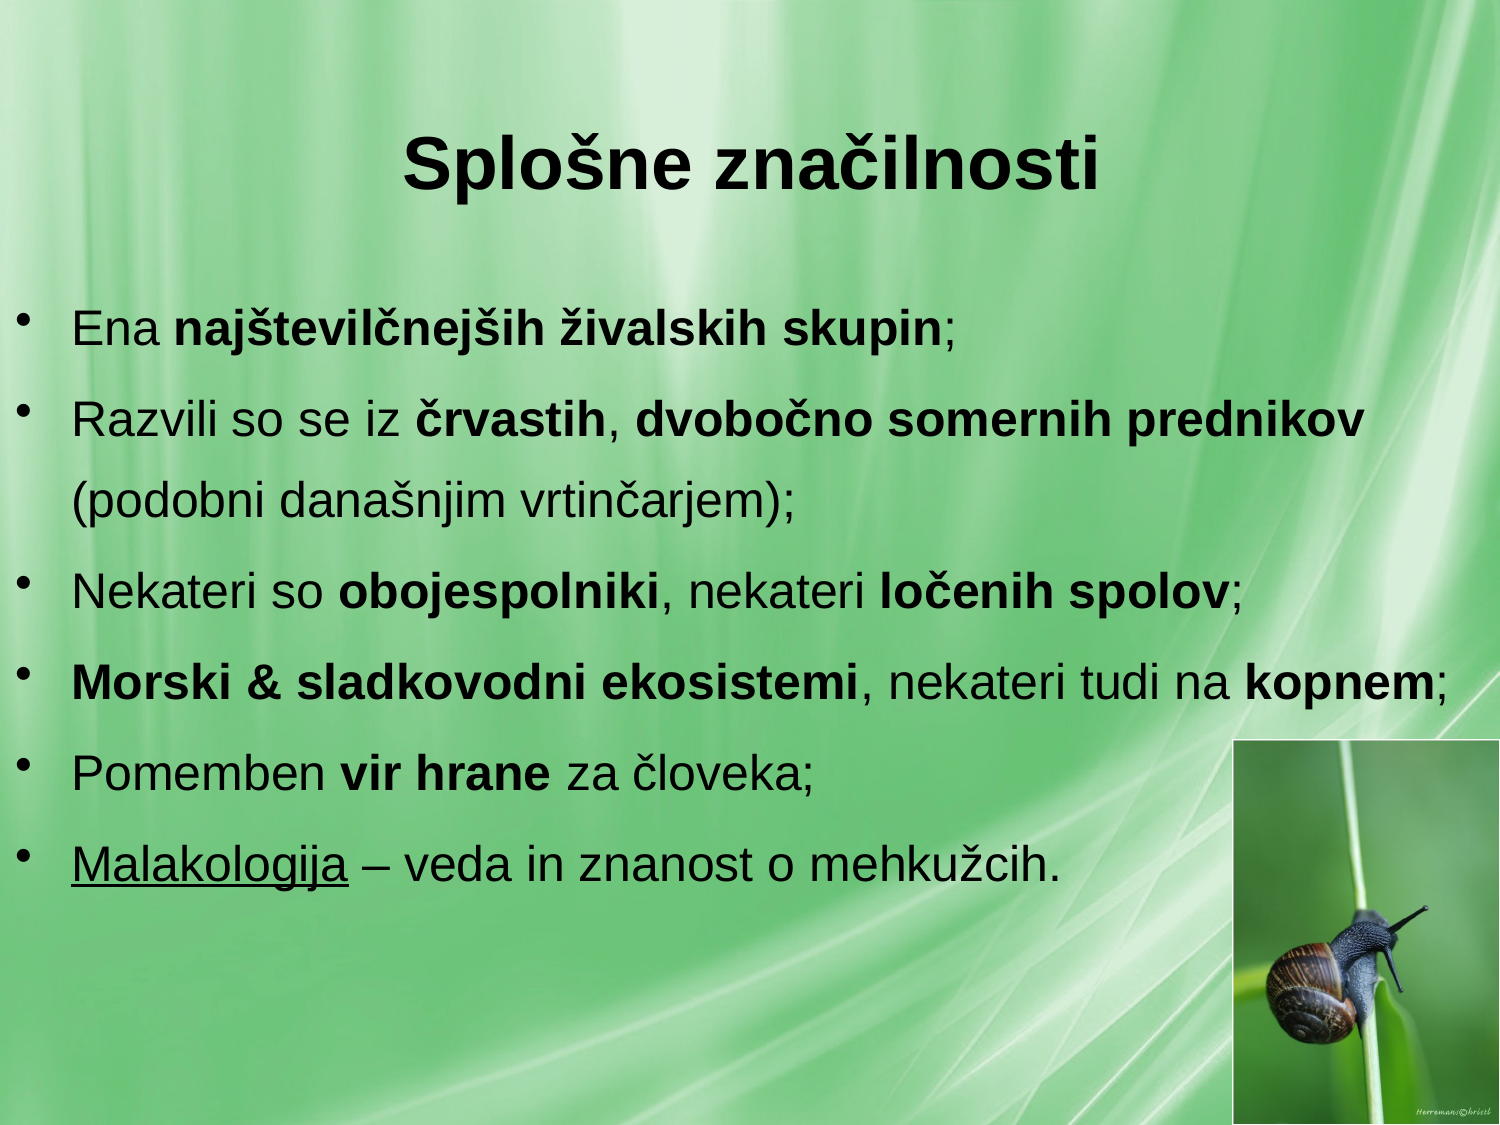

# Splošne značilnosti
Ena najštevilčnejših živalskih skupin;
Razvili so se iz črvastih, dvobočno somernih prednikov (podobni današnjim vrtinčarjem);
Nekateri so obojespolniki, nekateri ločenih spolov;
Morski & sladkovodni ekosistemi, nekateri tudi na kopnem;
Pomemben vir hrane za človeka;
Malakologija – veda in znanost o mehkužcih.